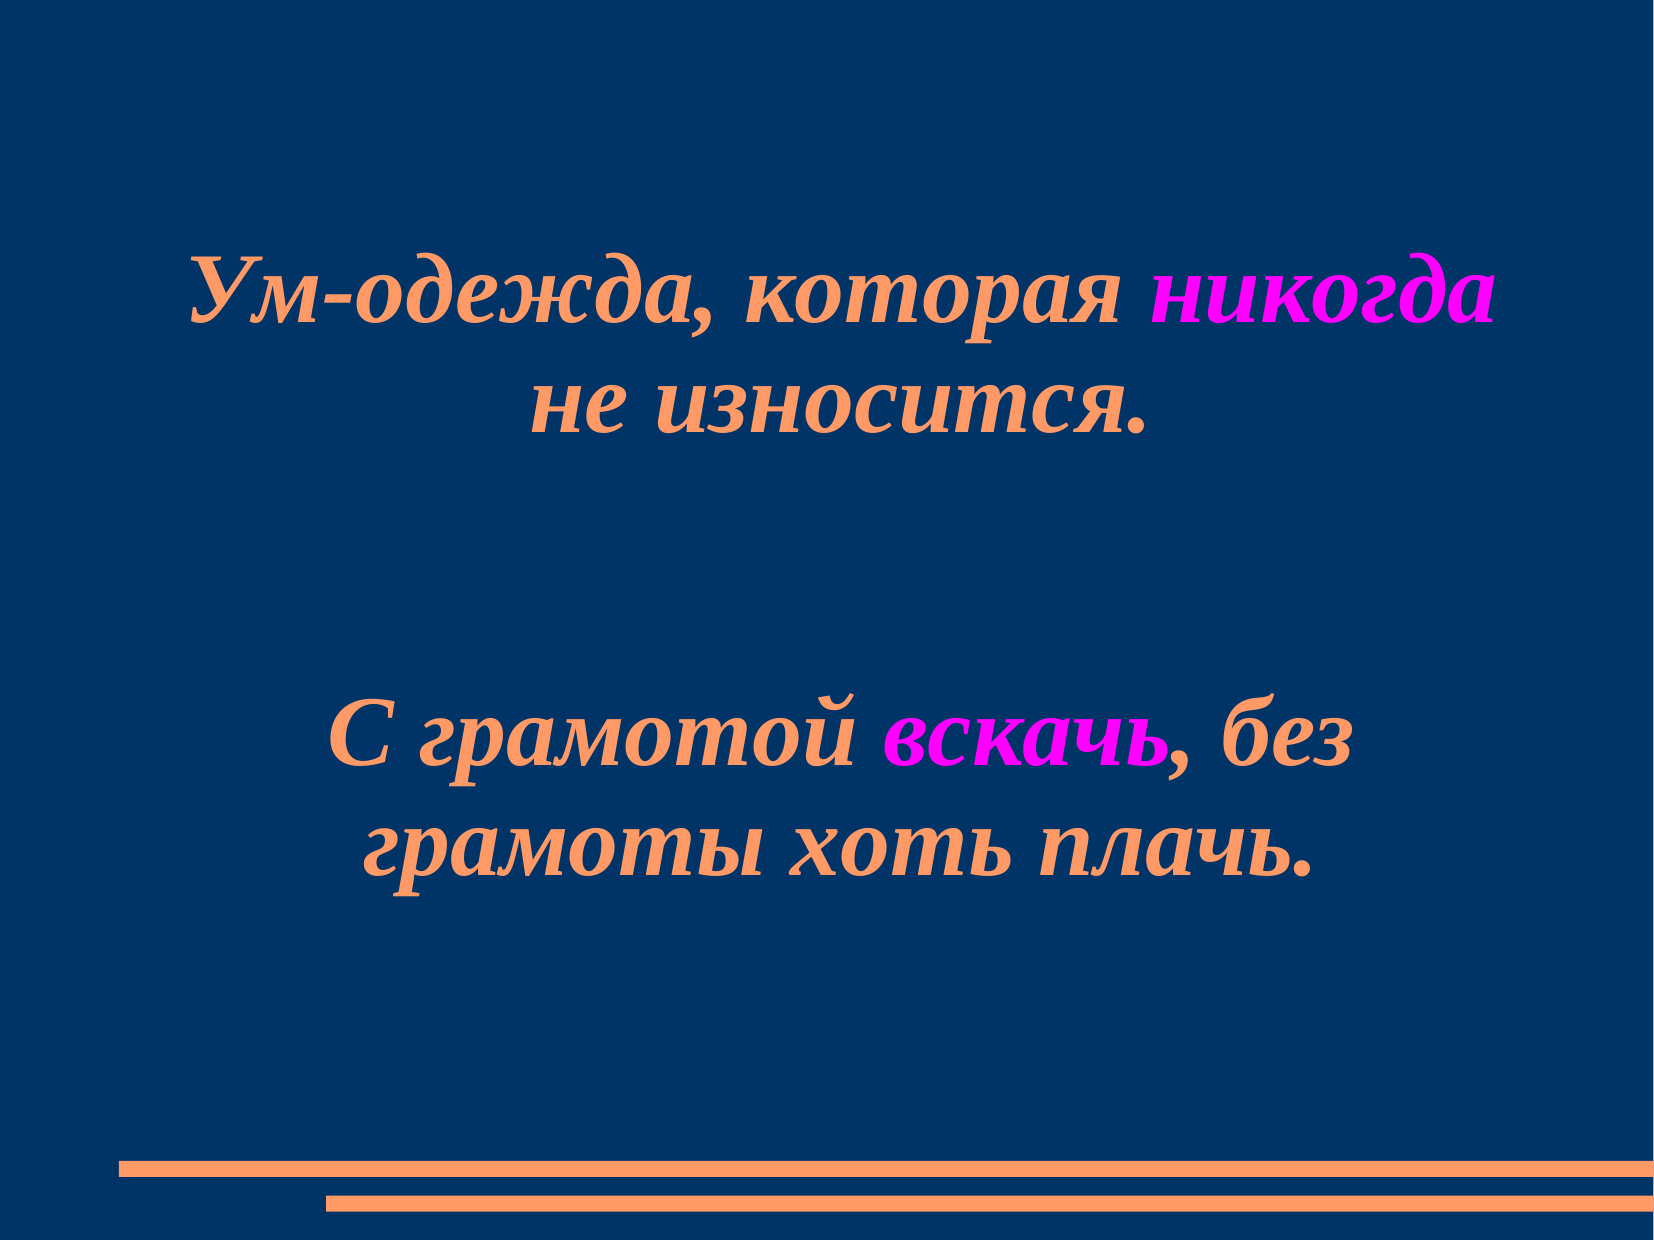

# Ум-одежда, которая никогда не износится. С грамотой вскачь, без грамоты хоть плачь.